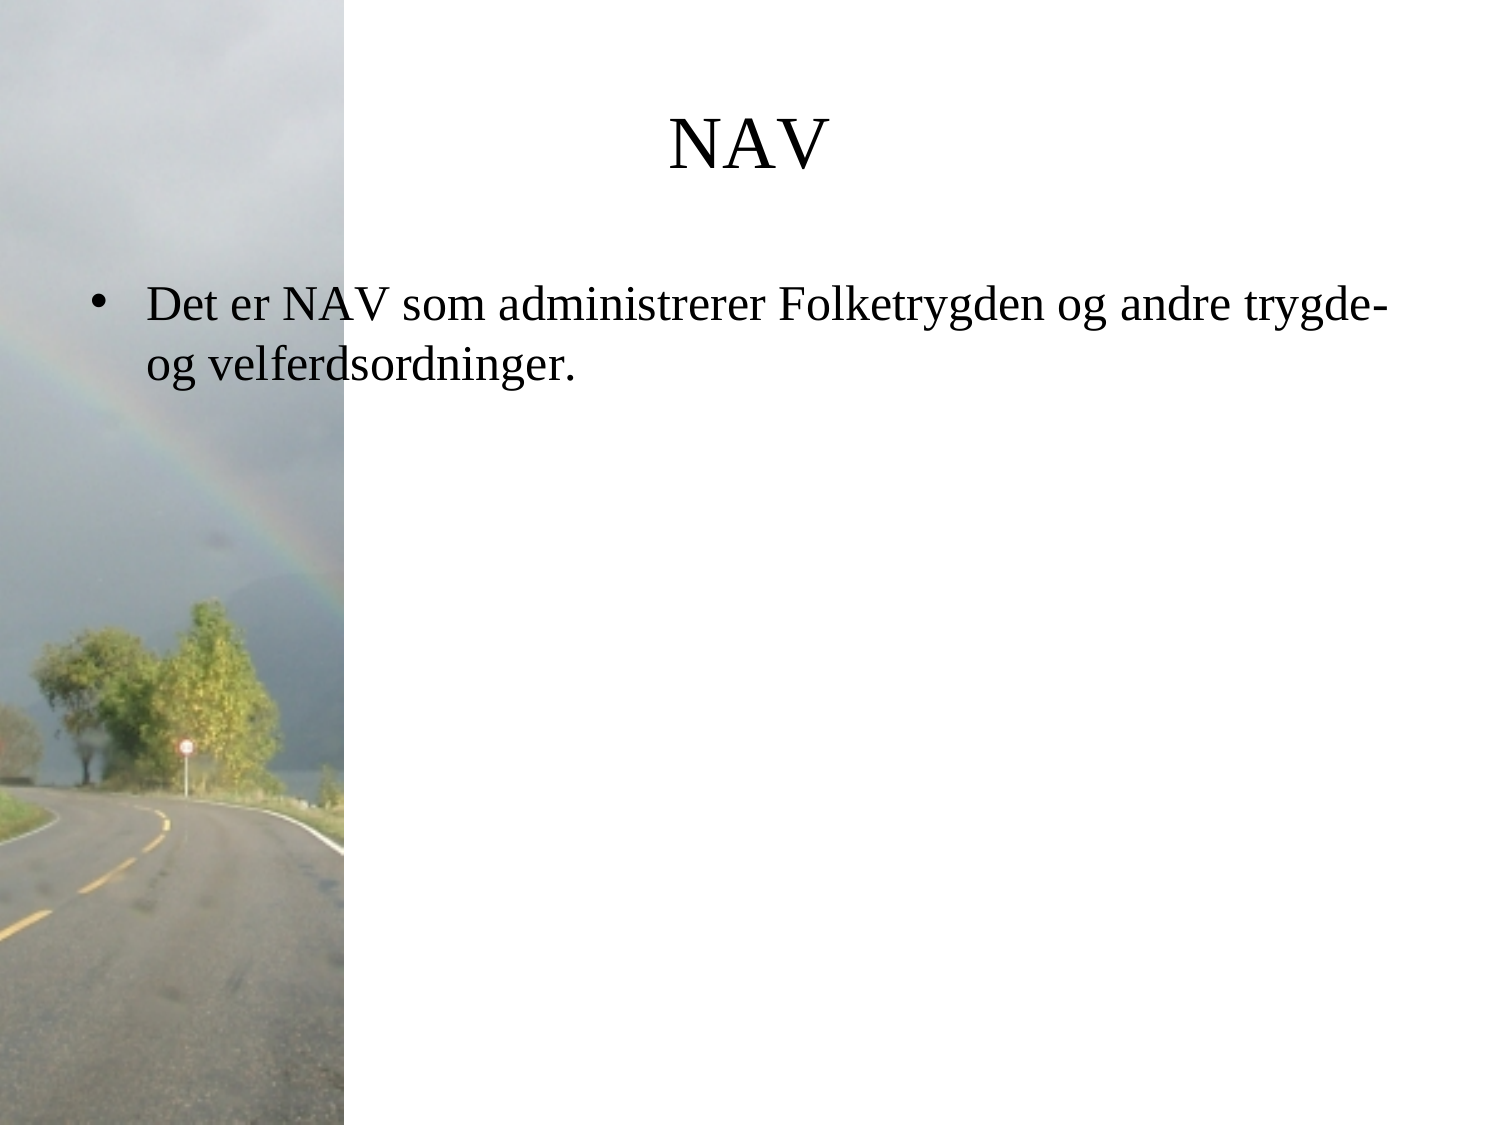

# NAV
Det er NAV som administrerer Folketrygden og andre trygde- og velferdsordninger.